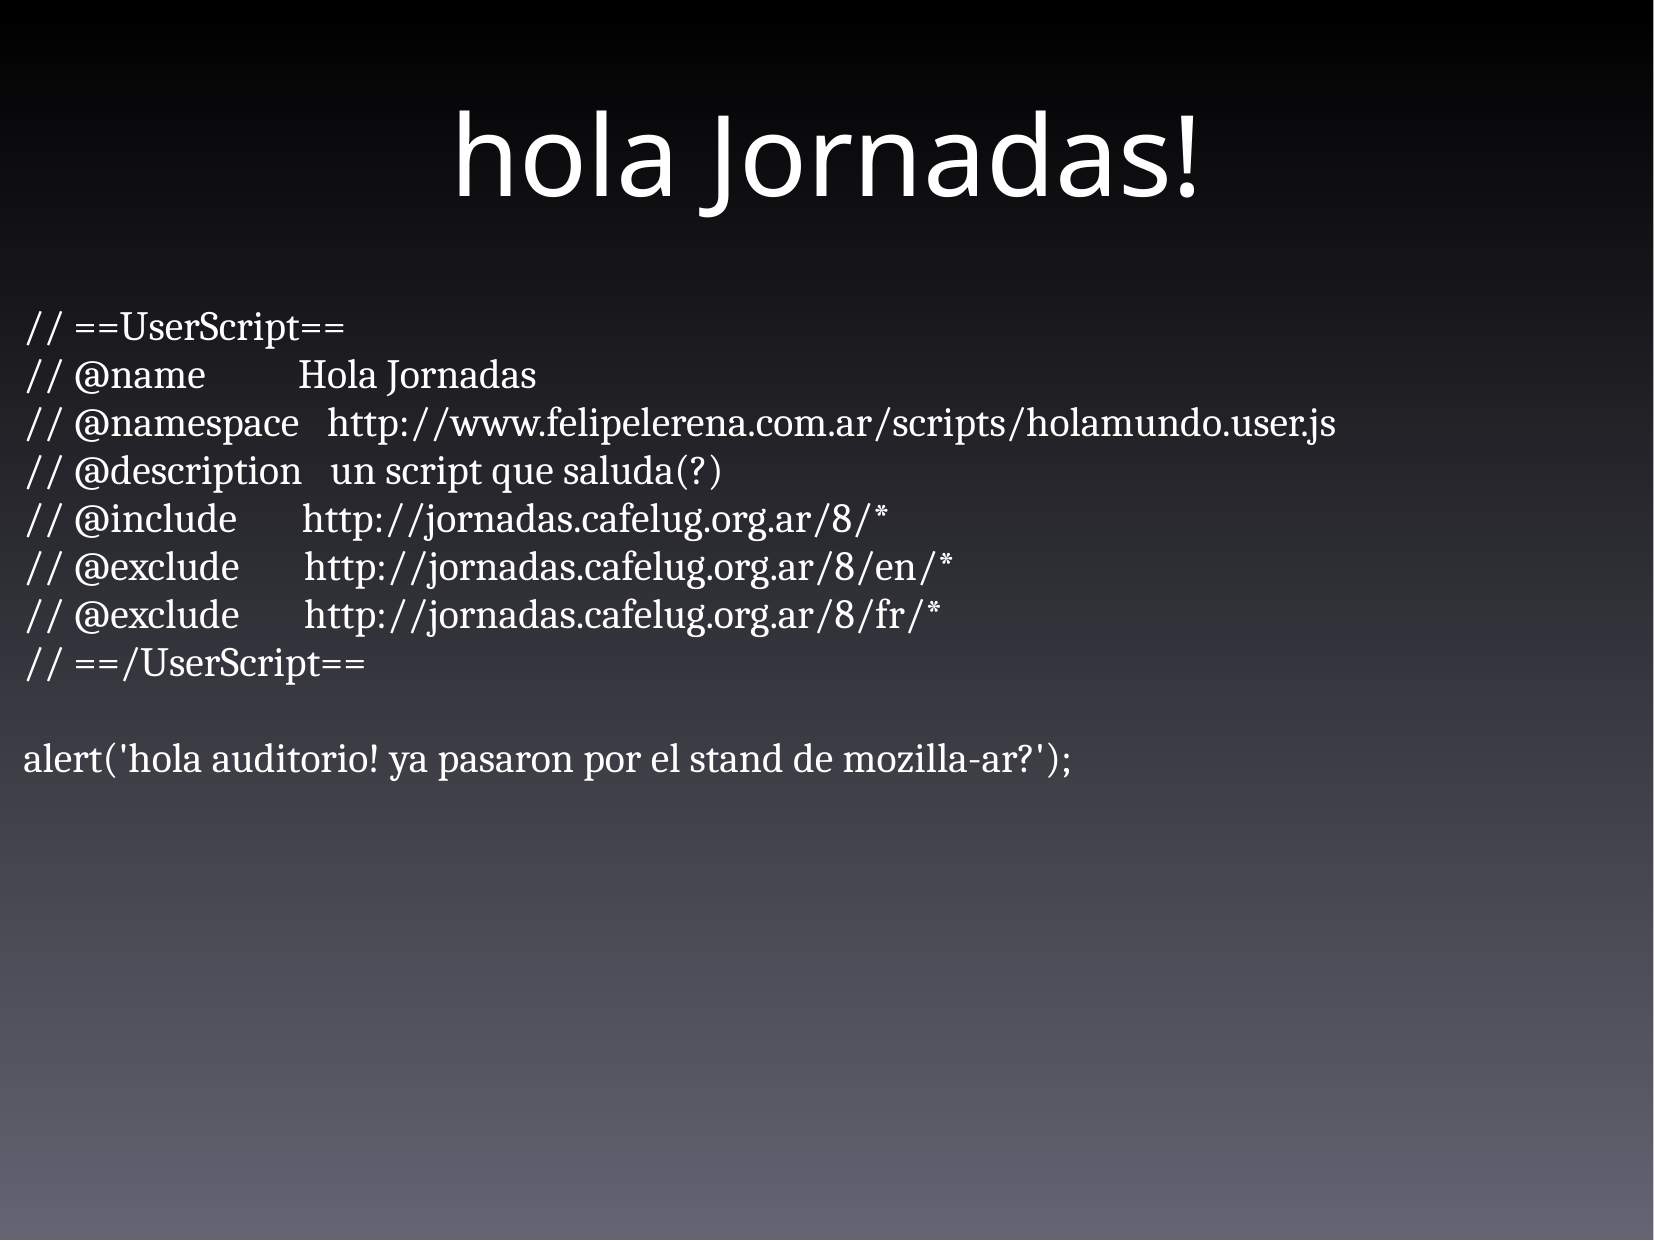

# hola Jornadas!
// ==UserScript==
// @name Hola Jornadas
// @namespace http://www.felipelerena.com.ar/scripts/holamundo.user.js
// @description un script que saluda(?)
// @include http://jornadas.cafelug.org.ar/8/*
// @exclude http://jornadas.cafelug.org.ar/8/en/*
// @exclude http://jornadas.cafelug.org.ar/8/fr/*
// ==/UserScript==
alert('hola auditorio! ya pasaron por el stand de mozilla-ar?');